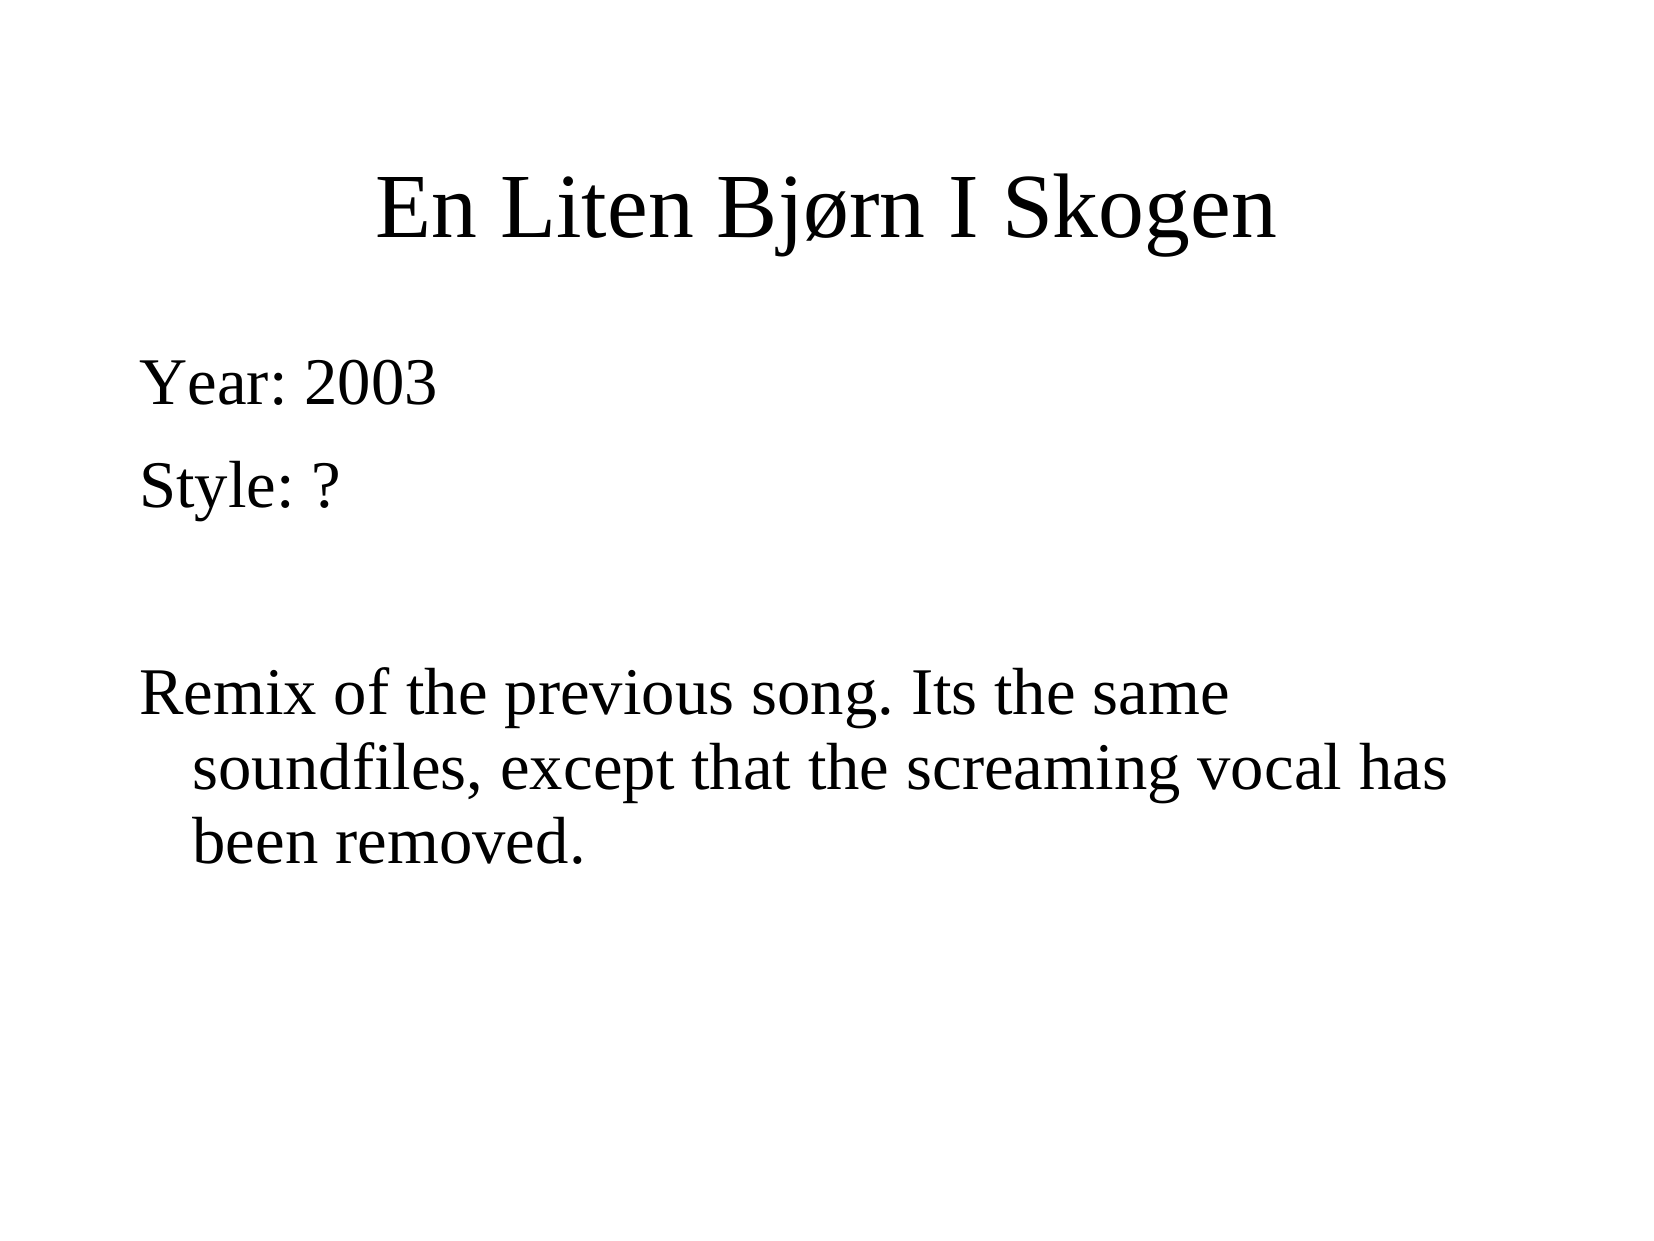

# En Liten Bjørn I Skogen
Year: 2003
Style: ?
Remix of the previous song. Its the same soundfiles, except that the screaming vocal has been removed.